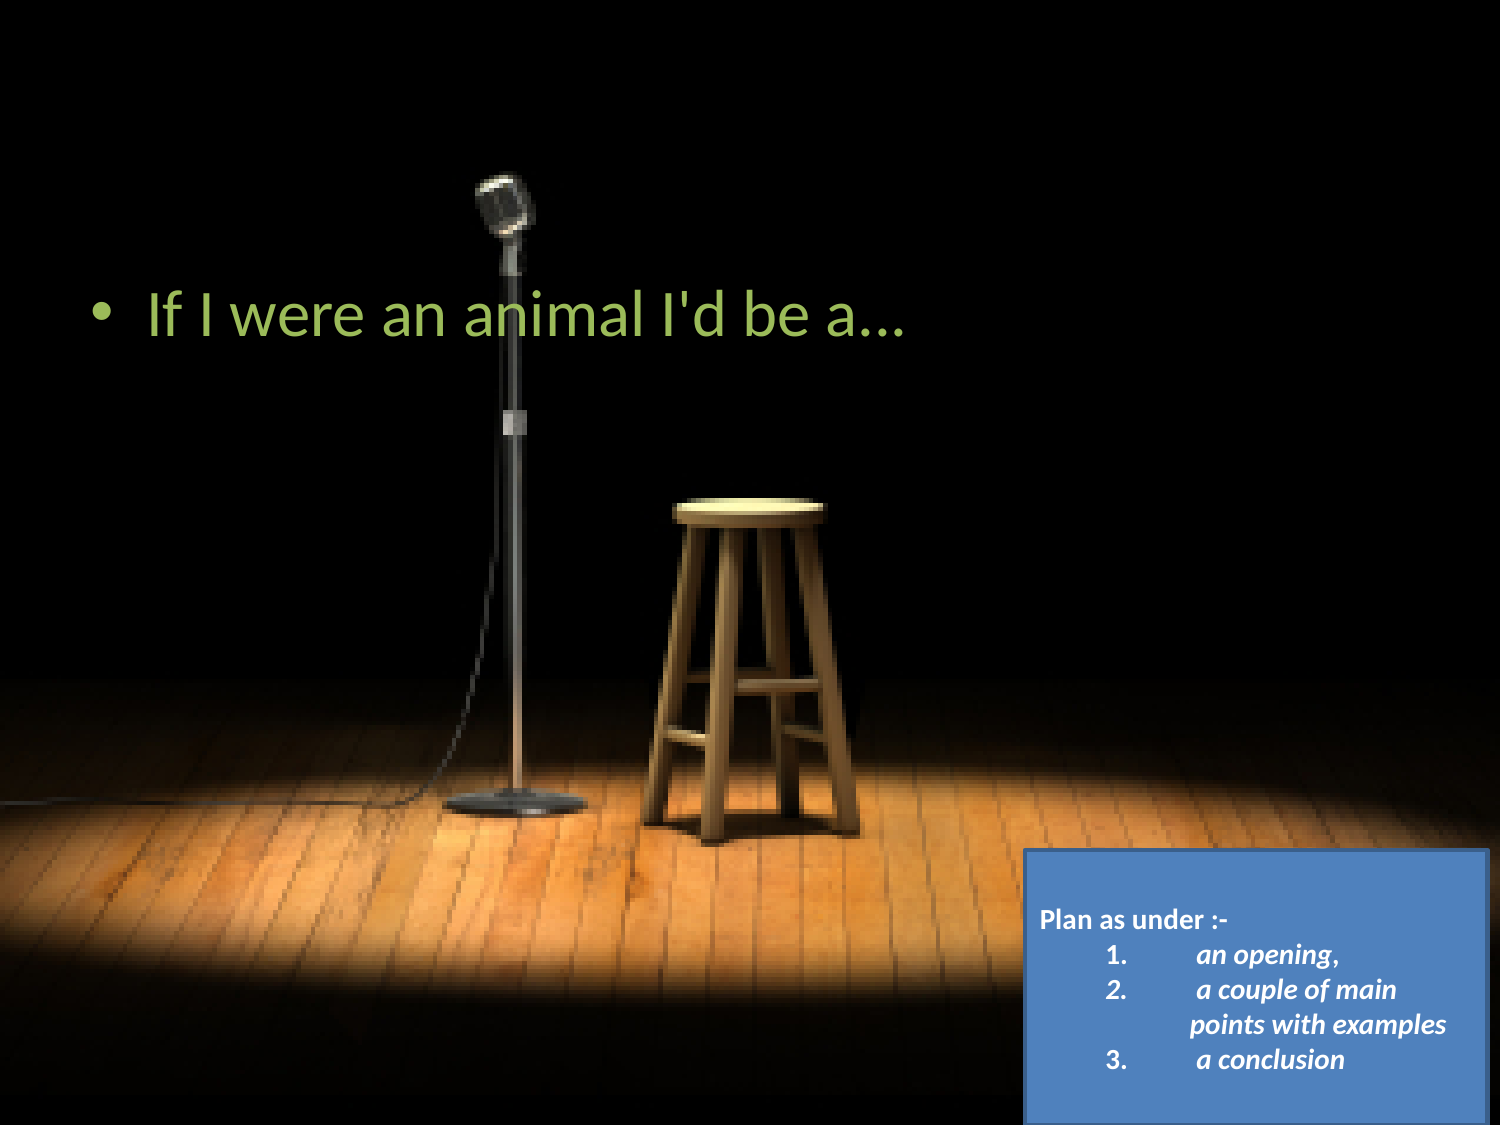

# 5
If I were an animal I'd be a...
Plan as under :-
 an opening,
 a couple of main points with examples
 a conclusion